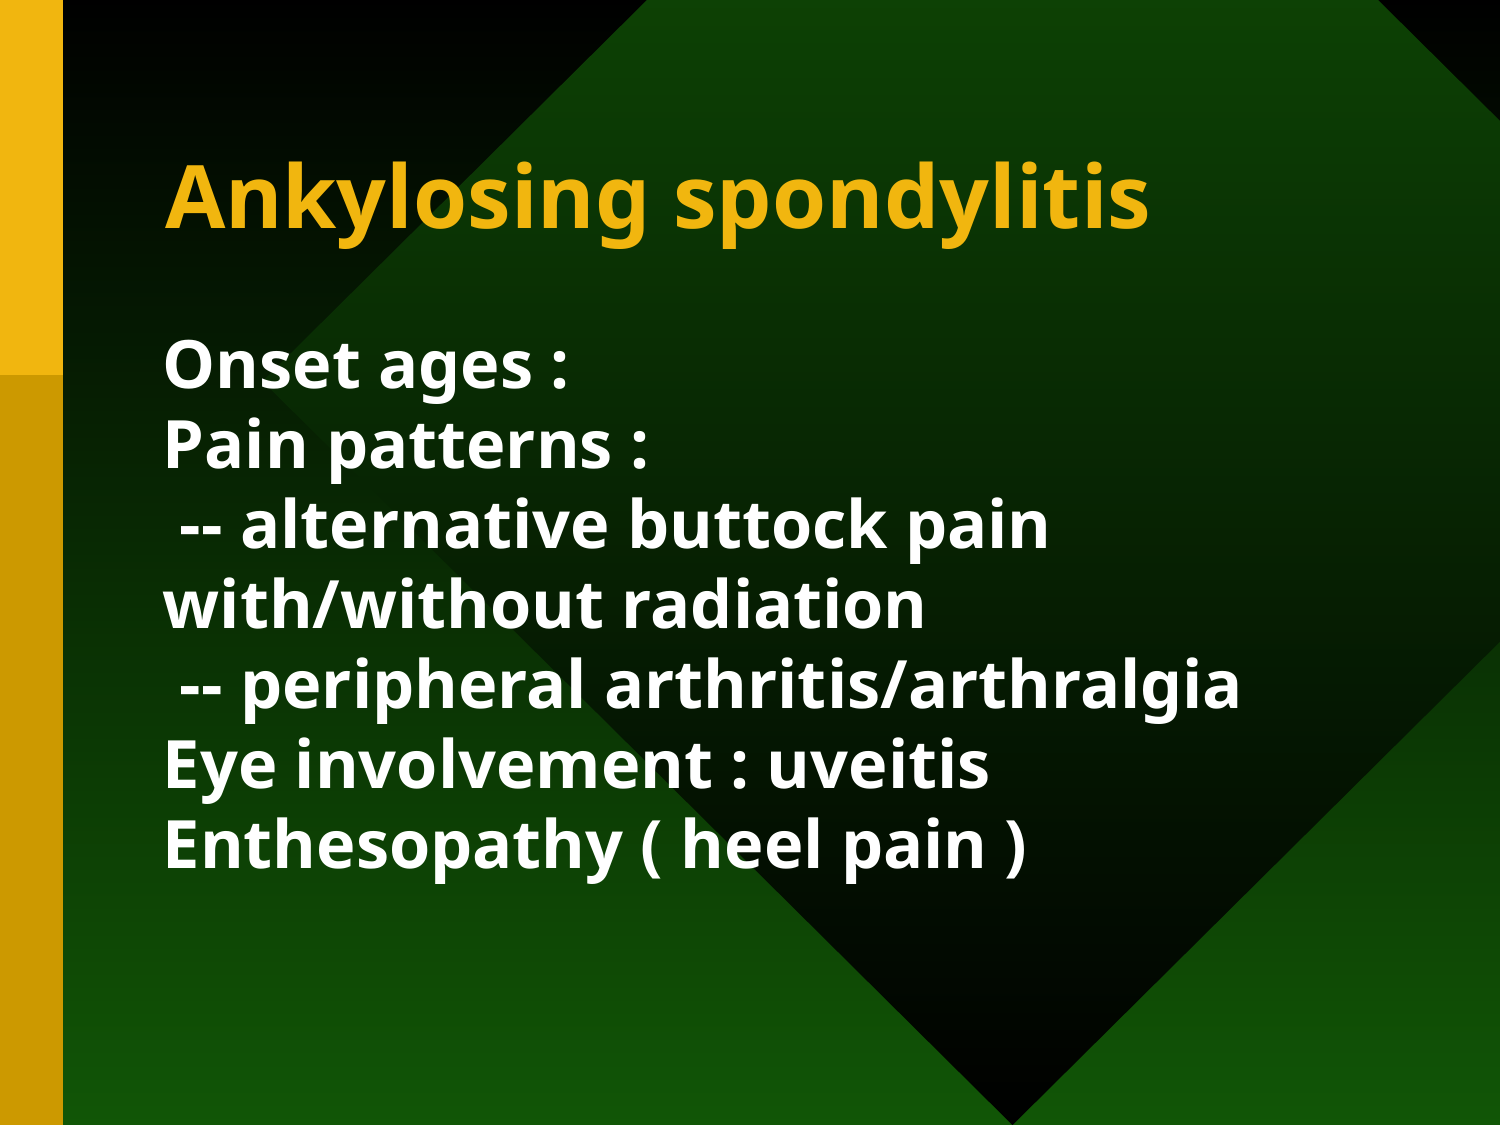

# Ankylosing spondylitis
Onset ages :
Pain patterns :
 -- alternative buttock pain with/without radiation
 -- peripheral arthritis/arthralgia
Eye involvement : uveitis
Enthesopathy ( heel pain )